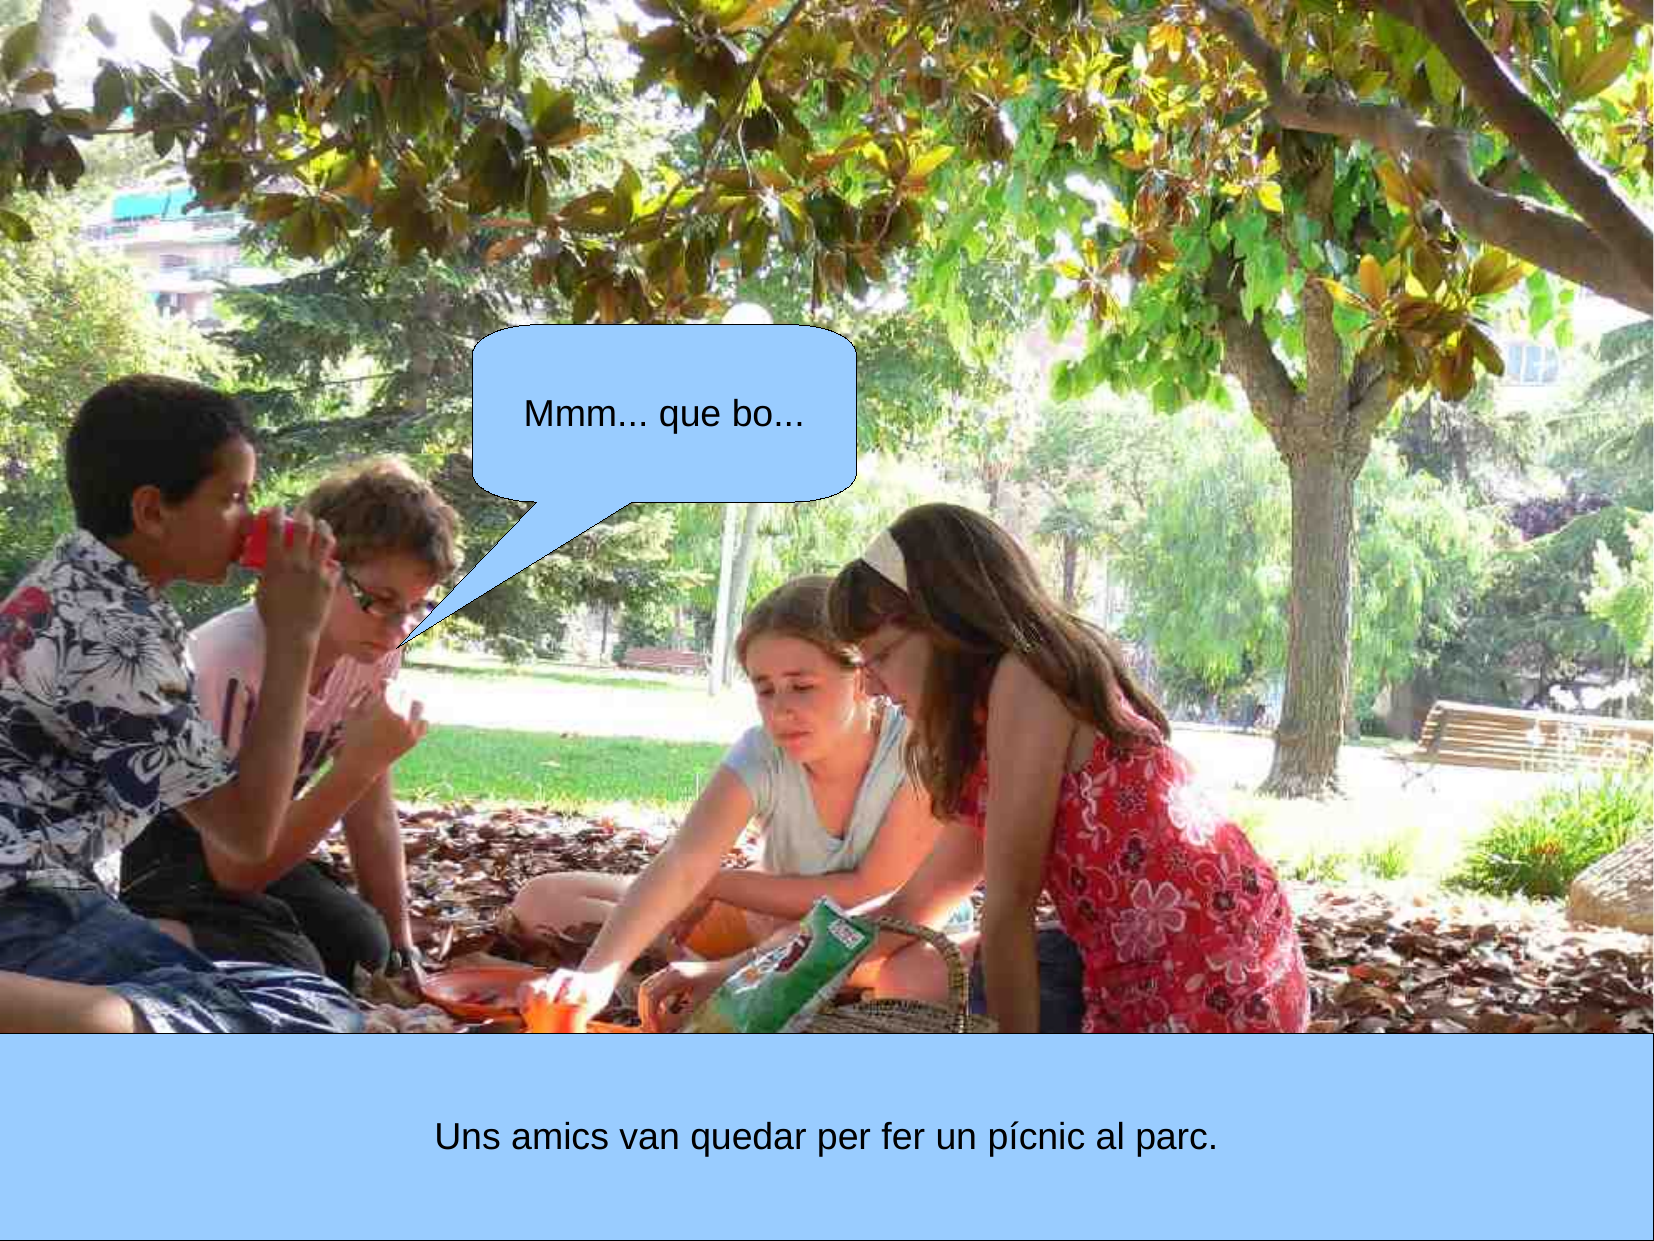

Mmm... que bo...
Uns amics van quedar per fer un pícnic al parc.